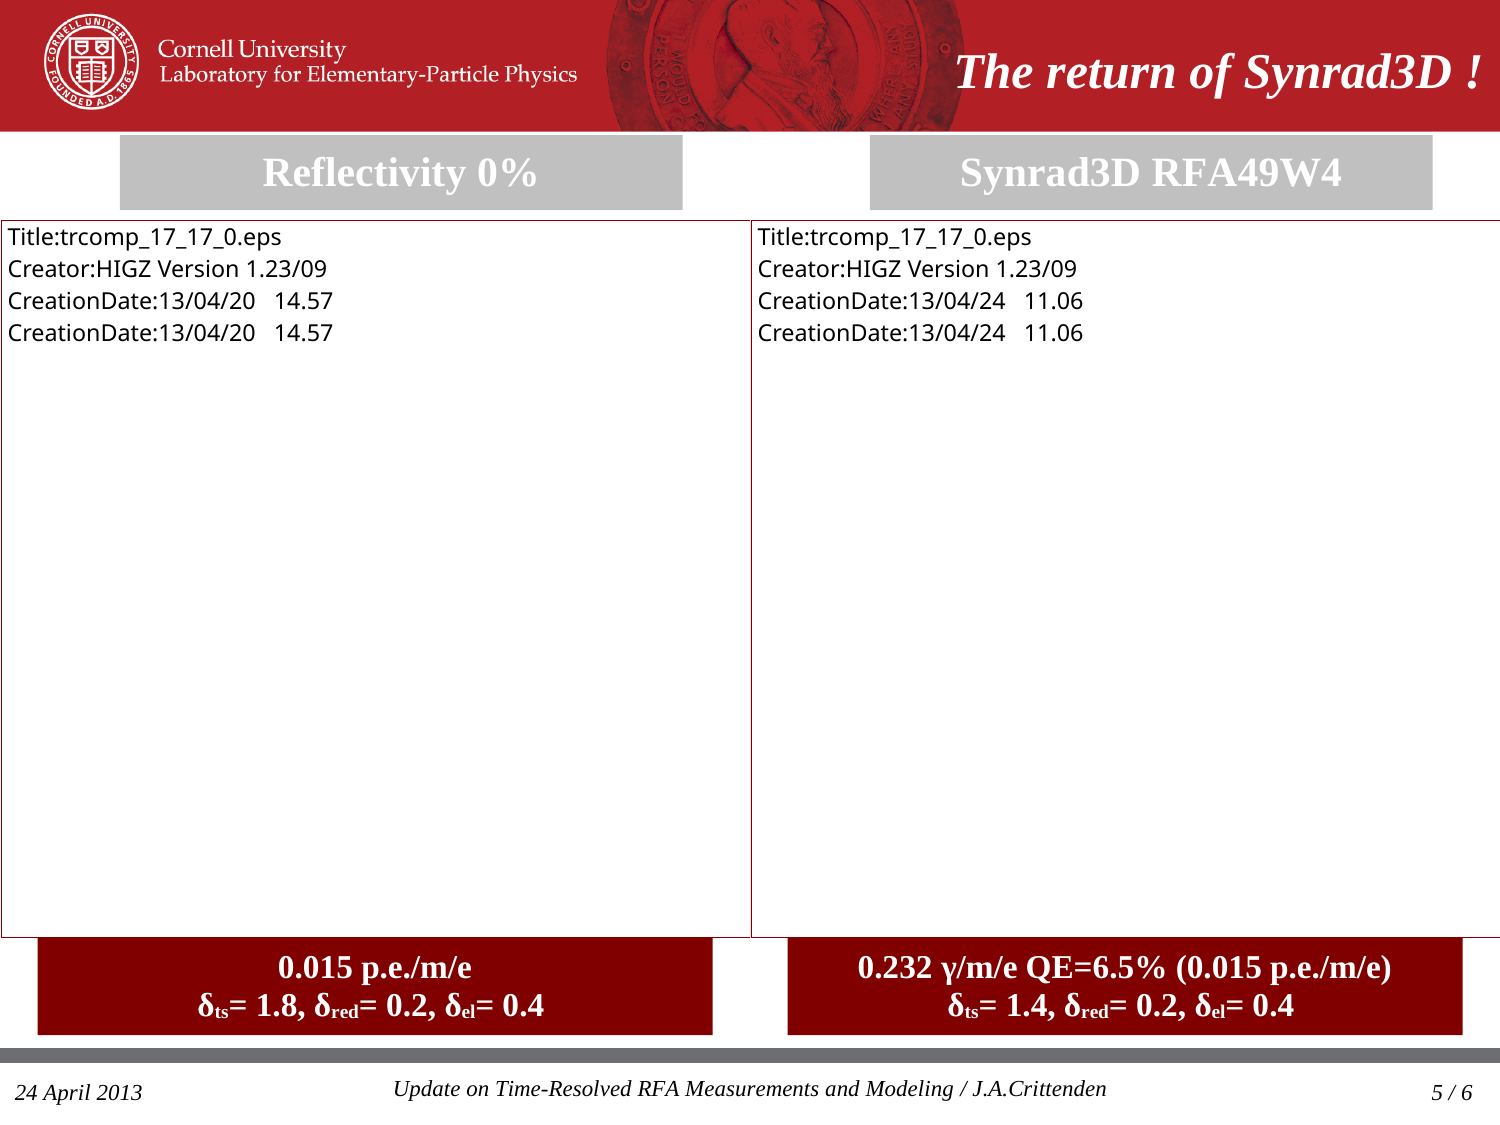

# The return of Synrad3D !
Reflectivity 0%
Synrad3D RFA49W4
0.015 p.e./m/e
δts= 1.8, δred= 0.2, δel= 0.4
0.232 γ/m/e QE=6.5% (0.015 p.e./m/e)
δts= 1.4, δred= 0.2, δel= 0.4